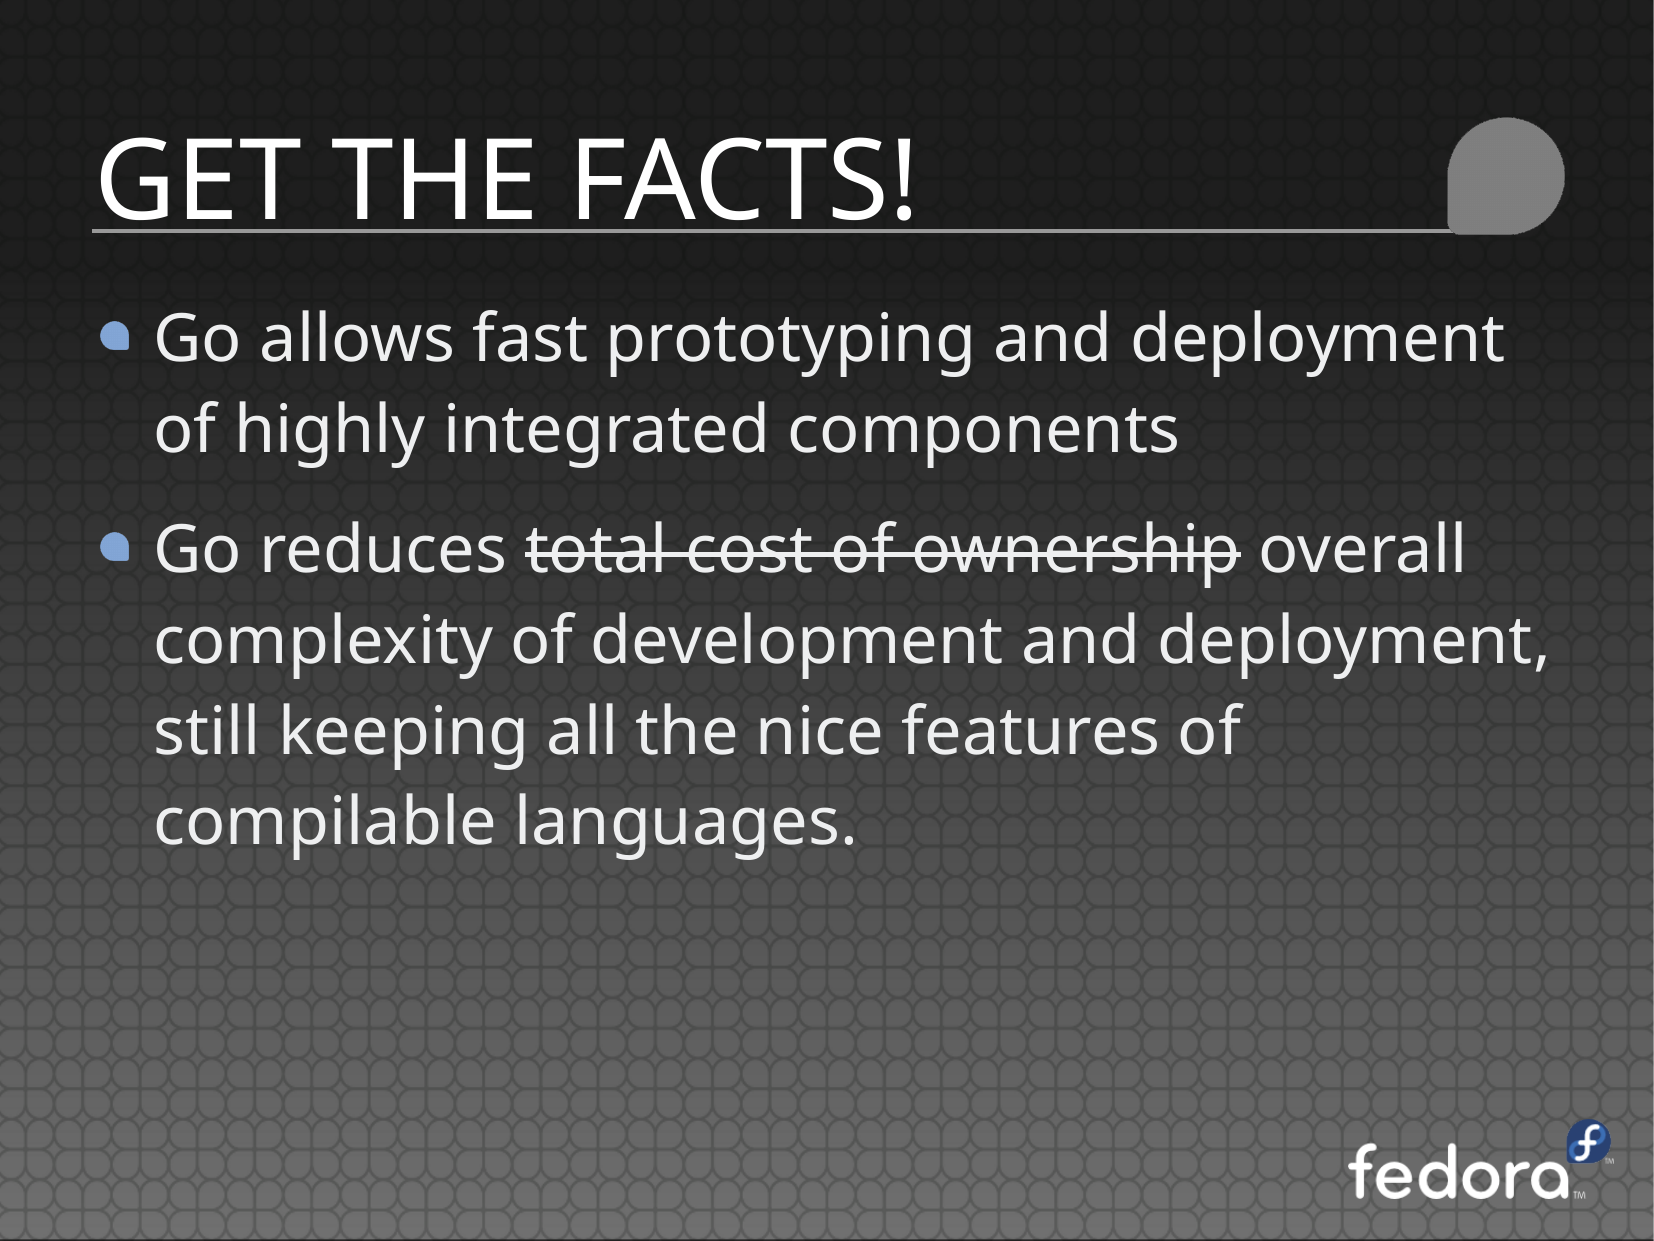

GET THE FACTS!
# Go allows fast prototyping and deployment of highly integrated components
Go reduces total cost of ownership overall complexity of development and deployment, still keeping all the nice features of compilable languages.